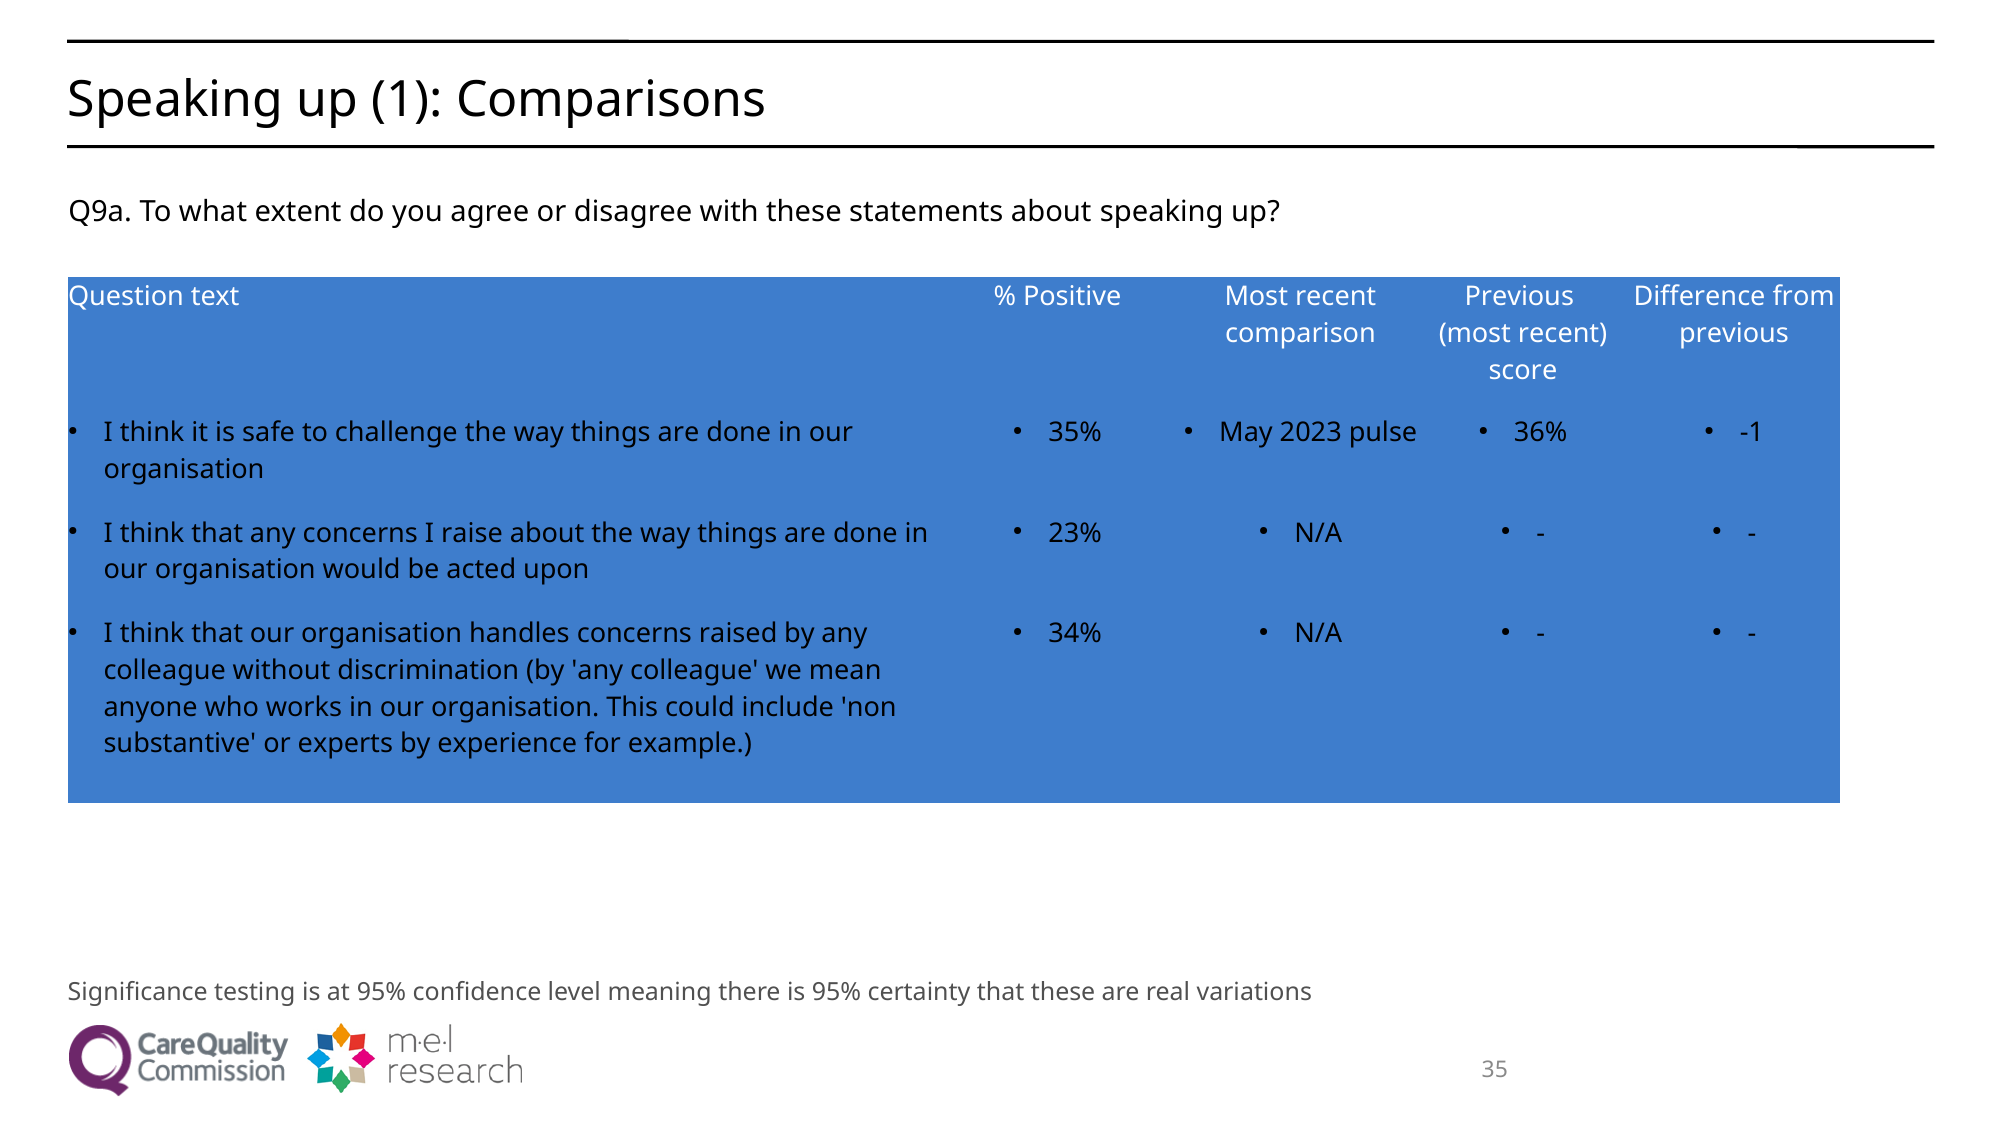

# Speaking up (1): Comparisons
Q9a. To what extent do you agree or disagree with these statements about speaking up?
| Question text | % Positive | | Most recent comparison | Previous (most recent) score | Difference from previous |
| --- | --- | --- | --- | --- | --- |
| I think it is safe to challenge the way things are done in our organisation | 35% | | May 2023 pulse | 36% | -1 |
| I think that any concerns I raise about the way things are done in our organisation would be acted upon | 23% | | N/A | - | - |
| I think that our organisation handles concerns raised by any colleague without discrimination (by 'any colleague' we mean anyone who works in our organisation. This could include 'non substantive' or experts by experience for example.) | 34% | | N/A | - | - |
Significance testing is at 95% confidence level meaning there is 95% certainty that these are real variations
32